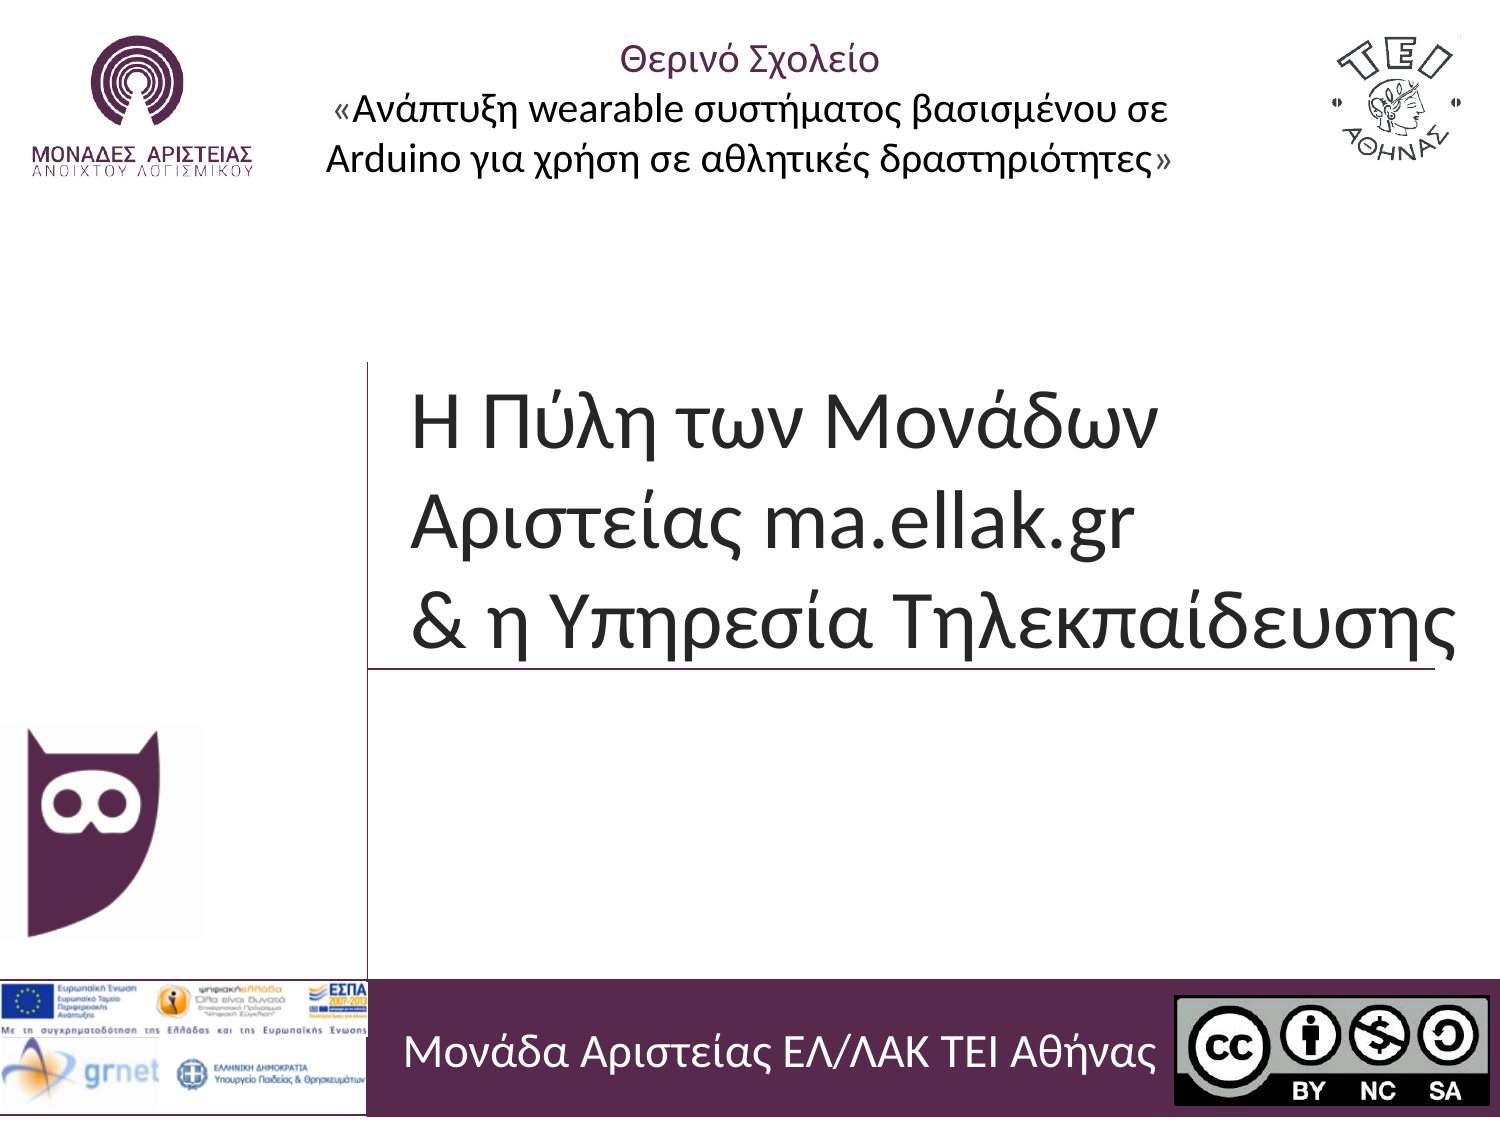

Θερινό Σχολείο
«Ανάπτυξη wearable συστήματος βασισμένου σε Arduino για χρήση σε αθλητικές δραστηριότητες»
# Η Πύλη των Μονάδων Αριστείας ma.ellak.gr & η Υπηρεσία Τηλεκπαίδευσης
Μονάδα Αριστείας ΕΛ/ΛΑΚ ΤΕΙ Αθήνας